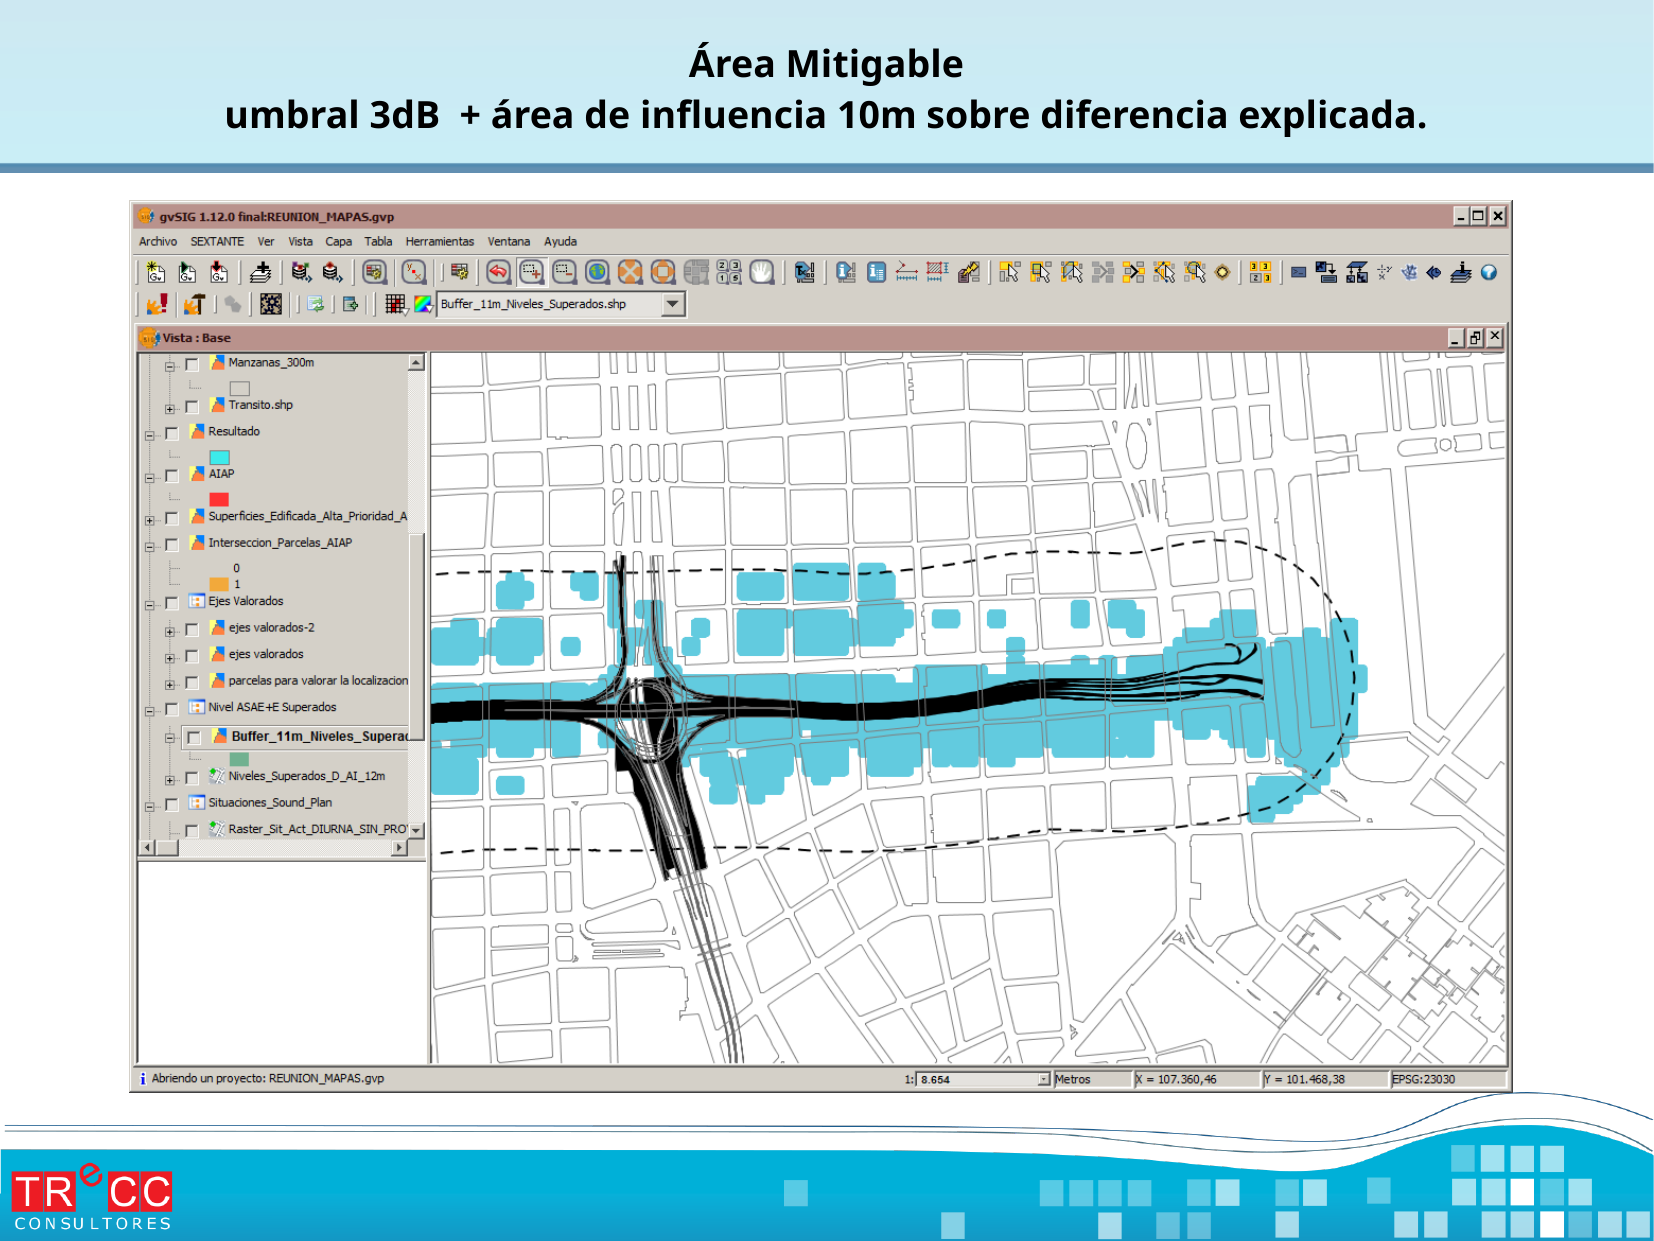

# Área Mitigable umbral 3dB + área de influencia 10m sobre diferencia explicada.